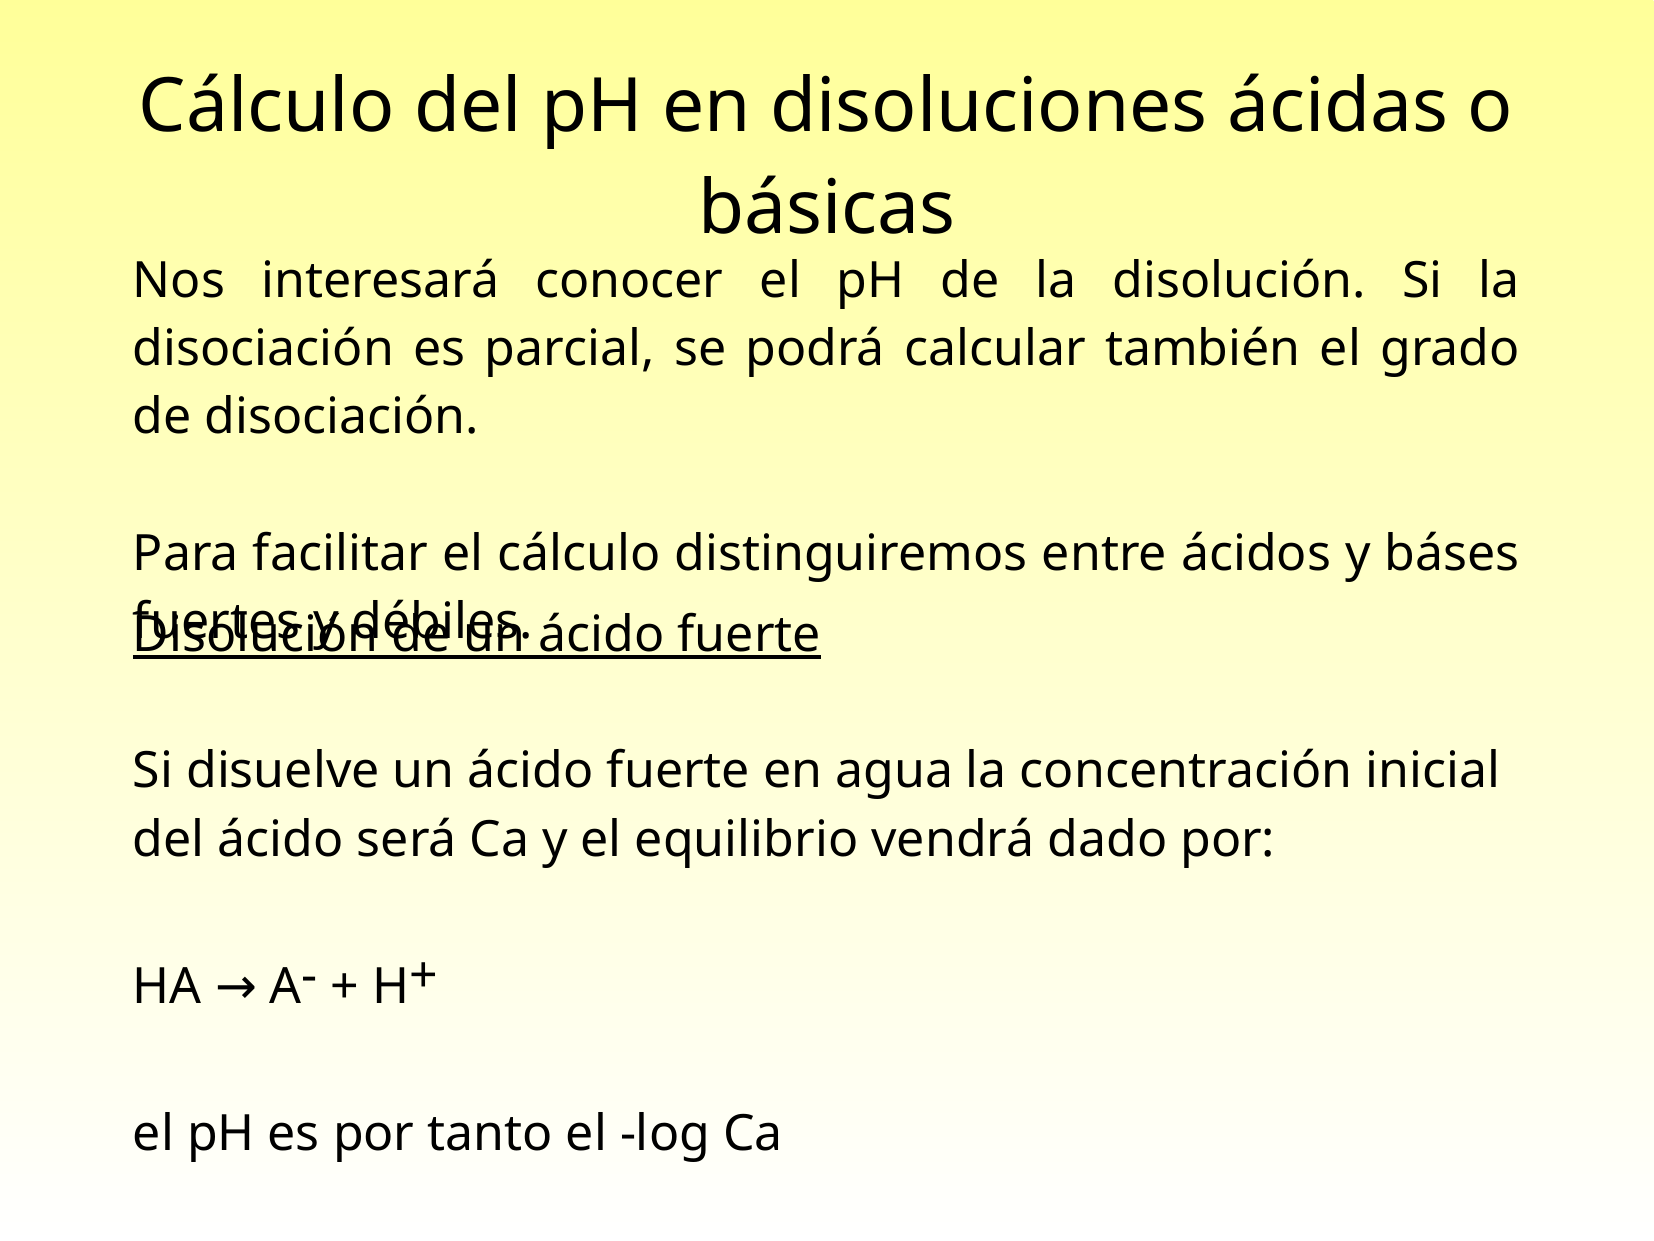

# Cálculo del pH en disoluciones ácidas o básicas
Nos interesará conocer el pH de la disolución. Si la disociación es parcial, se podrá calcular también el grado de disociación.
Para facilitar el cálculo distinguiremos entre ácidos y báses fuertes y débiles.
Disolución de un ácido fuerte
Si disuelve un ácido fuerte en agua la concentración inicial del ácido será Ca y el equilibrio vendrá dado por:
HA → A- + H+
el pH es por tanto el -log Ca